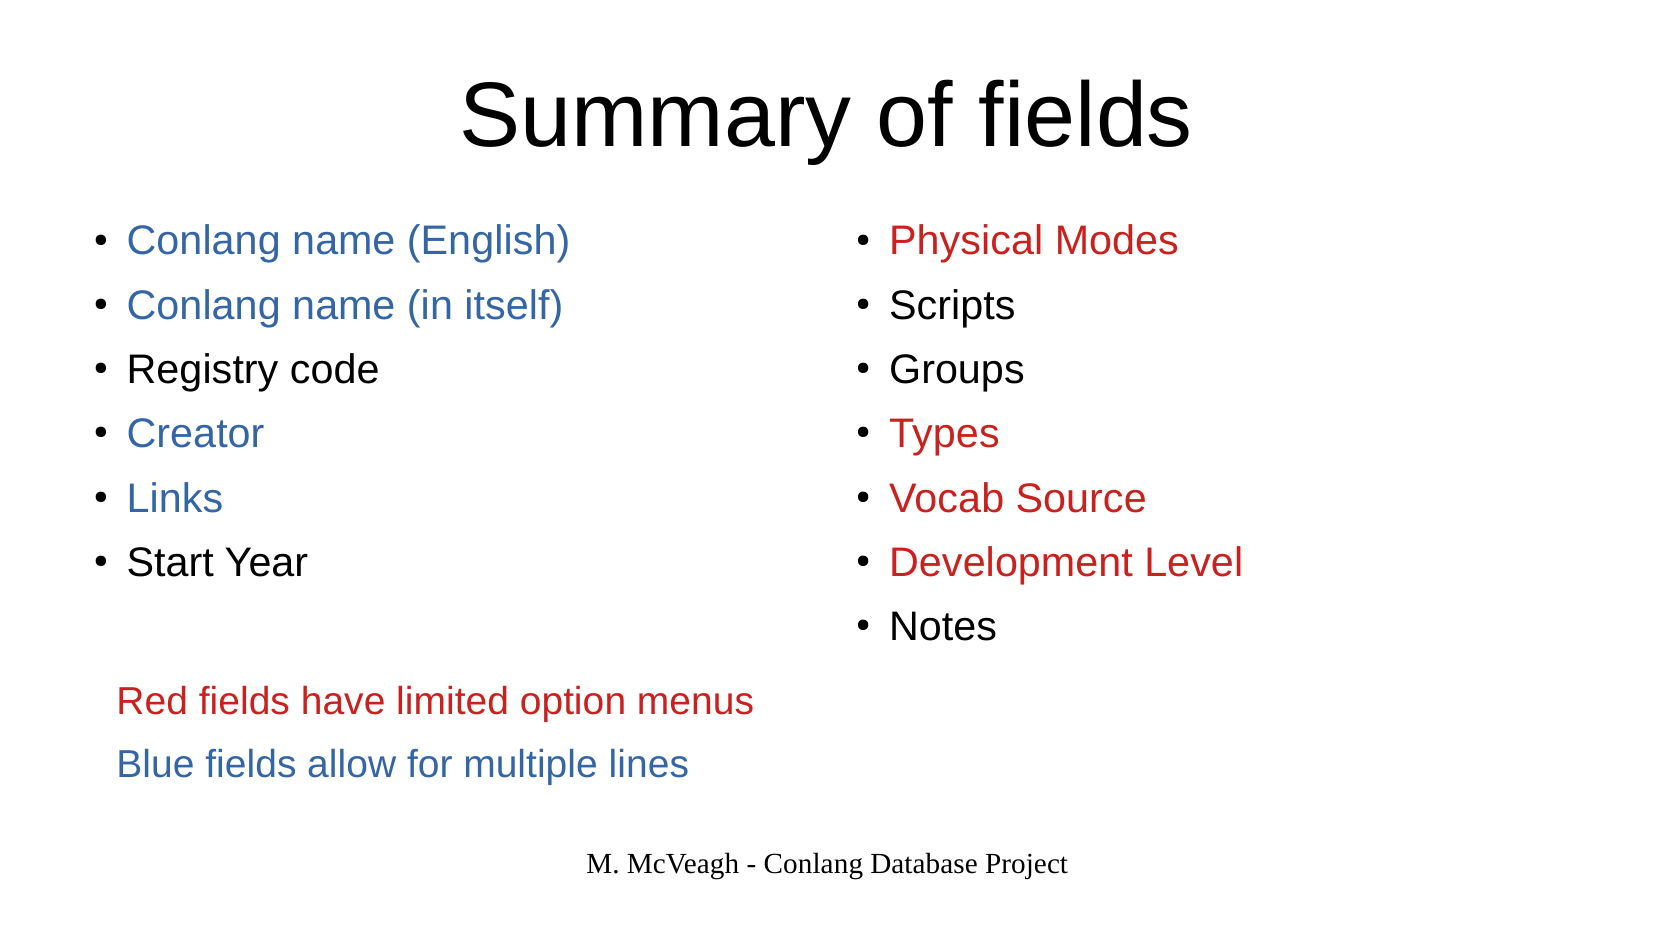

# Summary of fields
Conlang name (English)
Conlang name (in itself)
Registry code
Creator
Links
Start Year
Physical Modes
Scripts
Groups
Types
Vocab Source
Development Level
Notes
Red fields have limited option menus
Blue fields allow for multiple lines
M. McVeagh - Conlang Database Project